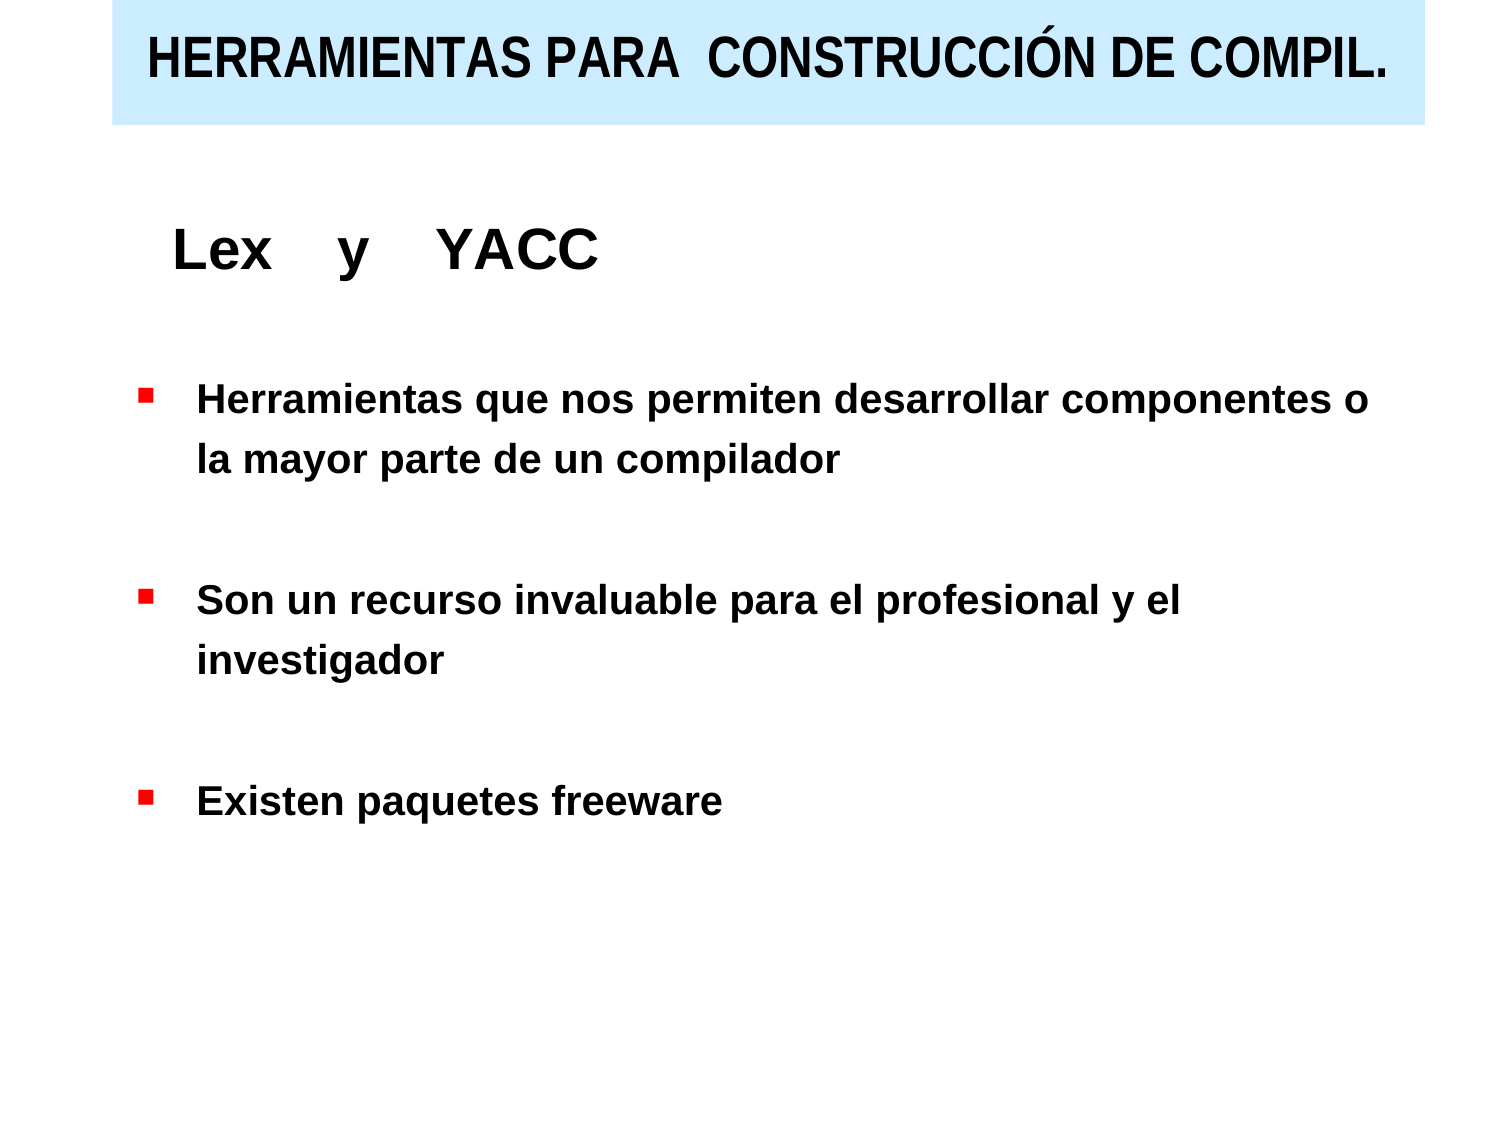

HERRAMIENTAS PARA CONSTRUCCIÓN DE COMPIL.
# Lex y YACC
Herramientas que nos permiten desarrollar componentes o la mayor parte de un compilador
Son un recurso invaluable para el profesional y el investigador
Existen paquetes freeware
Año 2004
36